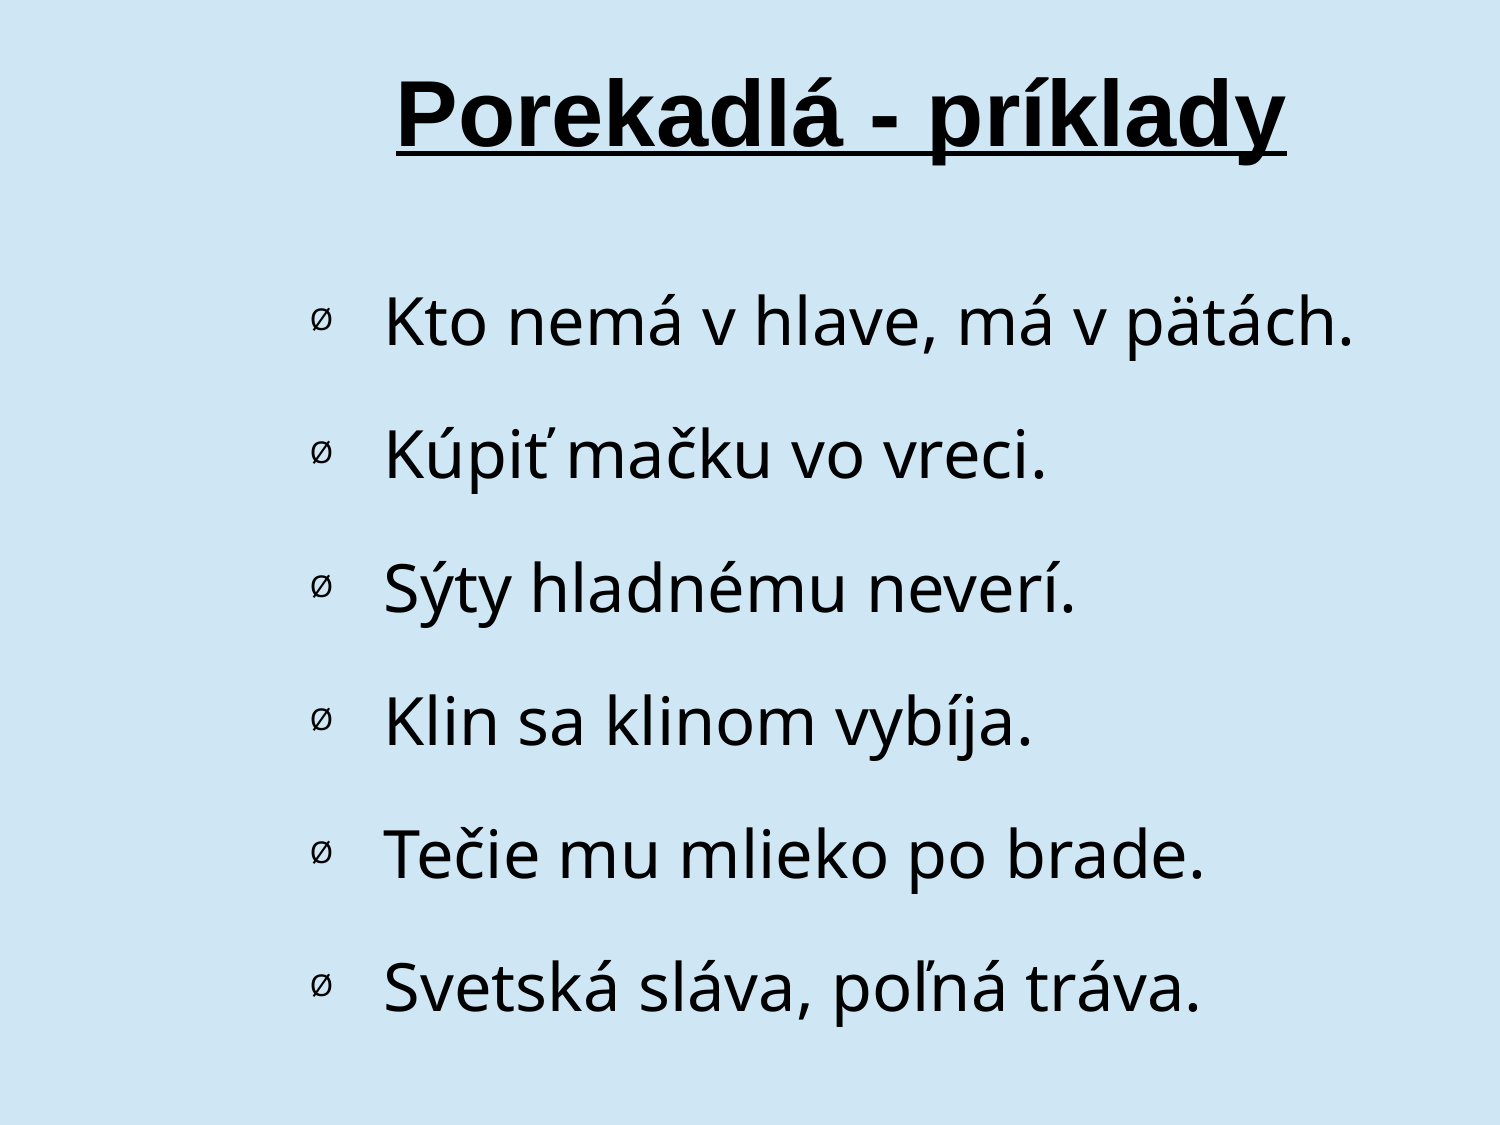

# Porekadlá - príklady
 Kto nemá v hlave, má v pätách.
 Kúpiť mačku vo vreci.
 Sýty hladnému neverí.
 Klin sa klinom vybíja.
 Tečie mu mlieko po brade.
 Svetská sláva, poľná tráva.